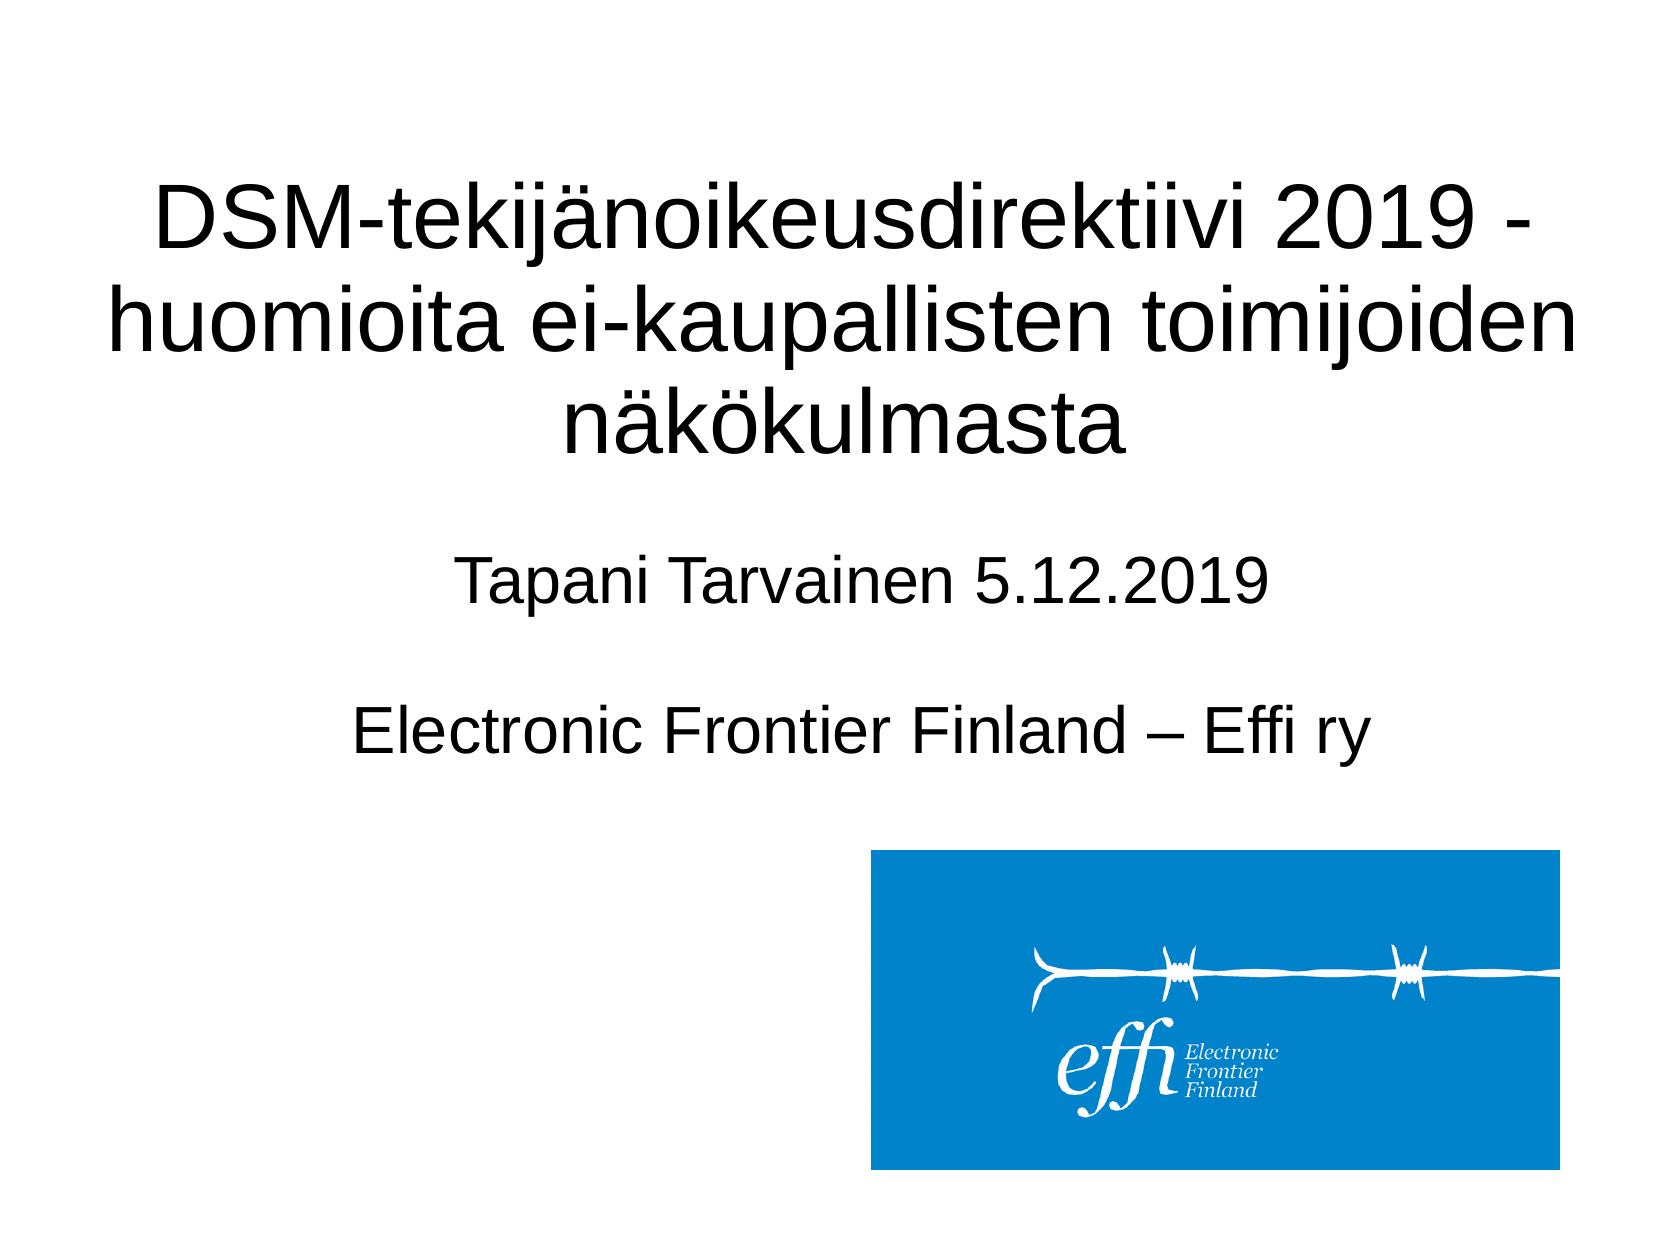

# DSM-tekijänoikeusdirektiivi 2019 - huomioita ei-kaupallisten toimijoiden näkökulmasta
Tapani Tarvainen 5.12.2019
Electronic Frontier Finland – Effi ry